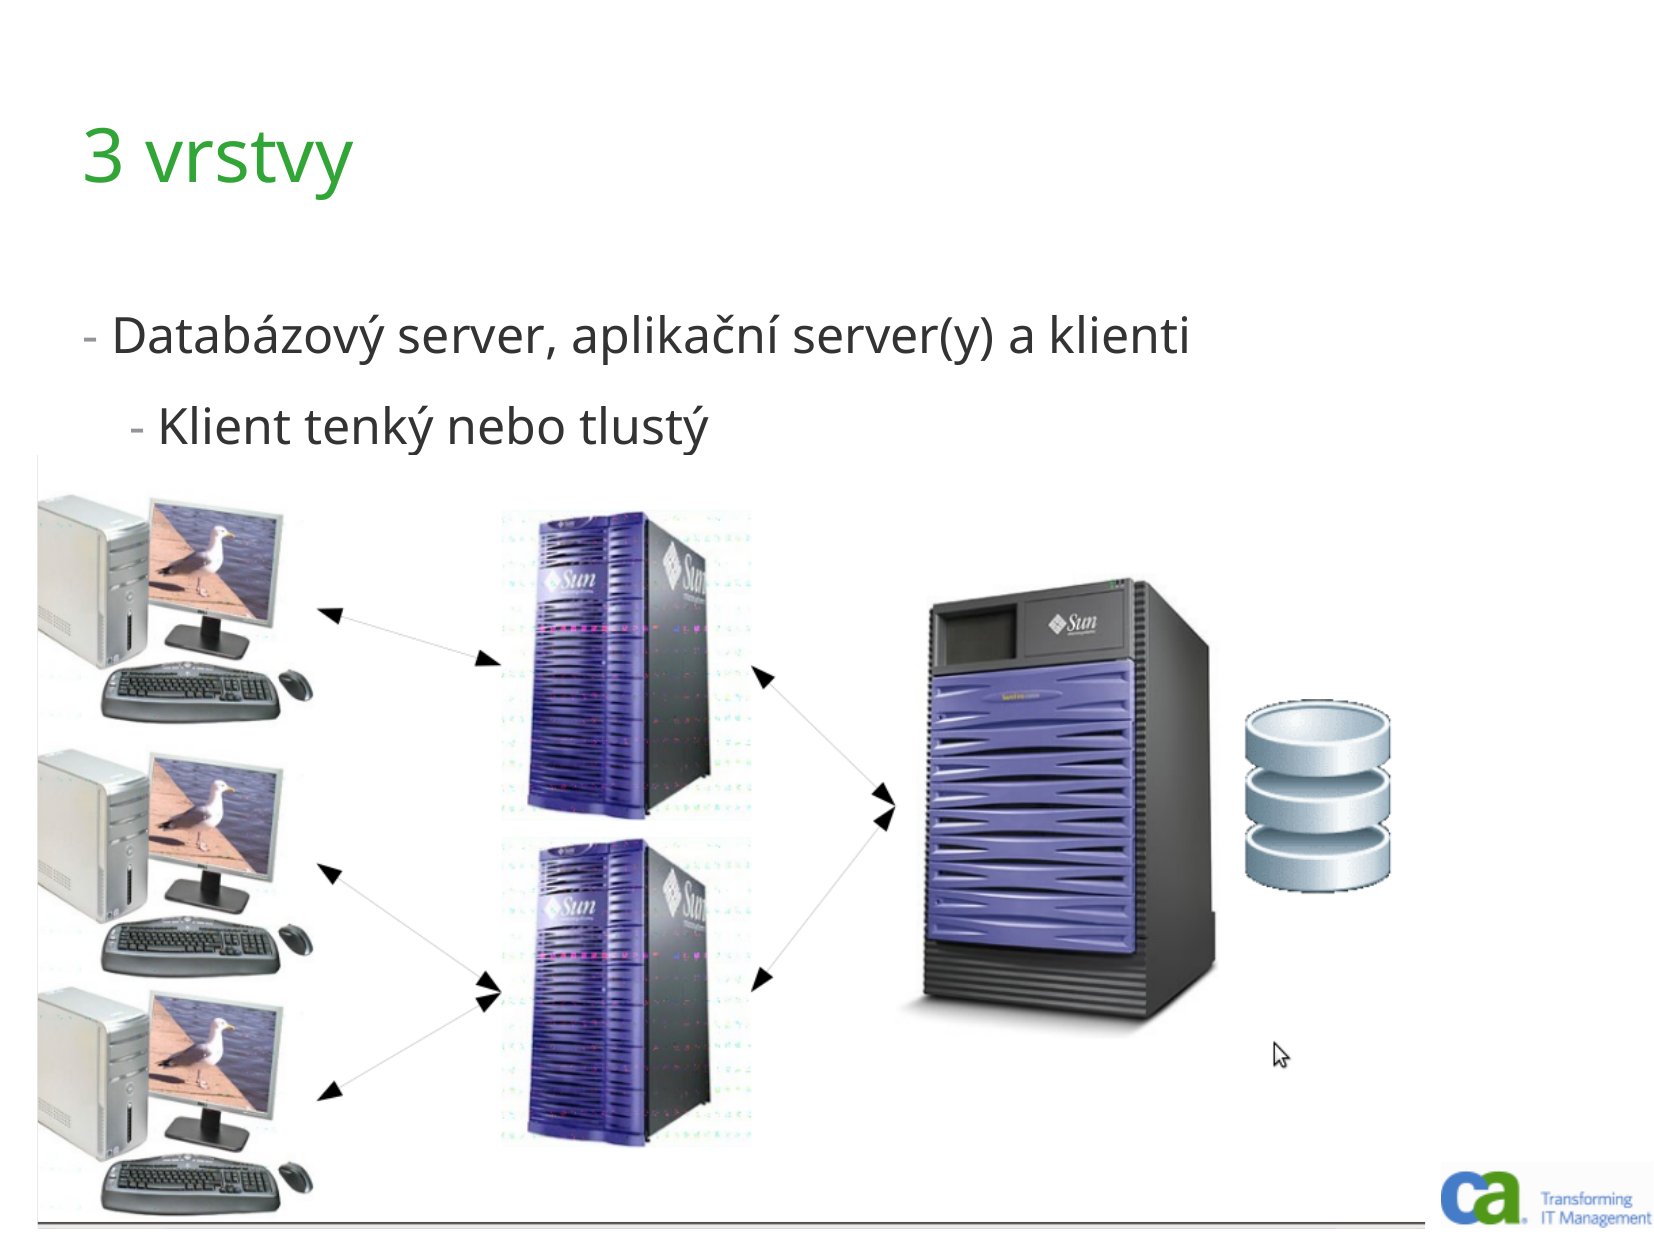

# 3 vrstvy
Databázový server, aplikační server(y) a klienti
Klient tenký nebo tlustý